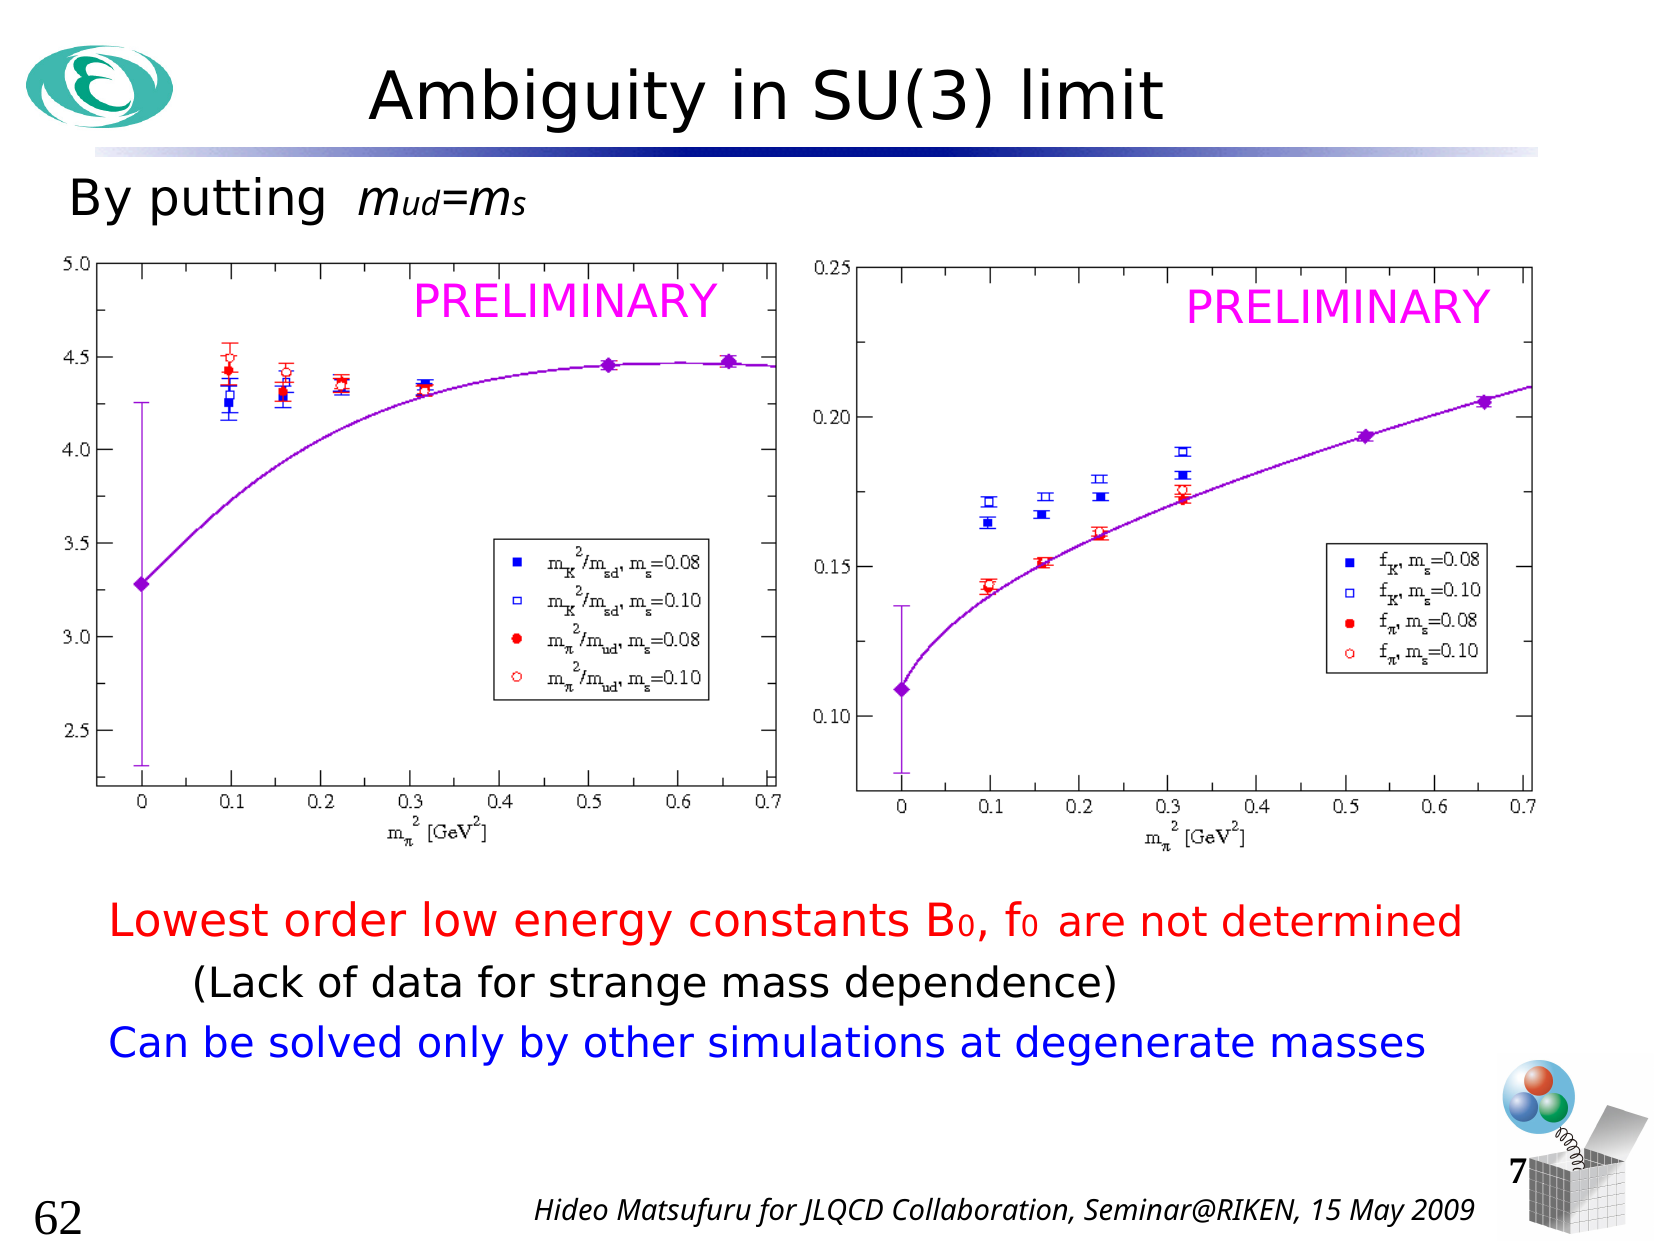

# Ambiguity in SU(3) limit
By putting mud=ms
PRELIMINARY
PRELIMINARY
Lowest order low energy constants B0, f0 are not determined
　　(Lack of data for strange mass dependence)
Can be solved only by other simulations at degenerate masses
7